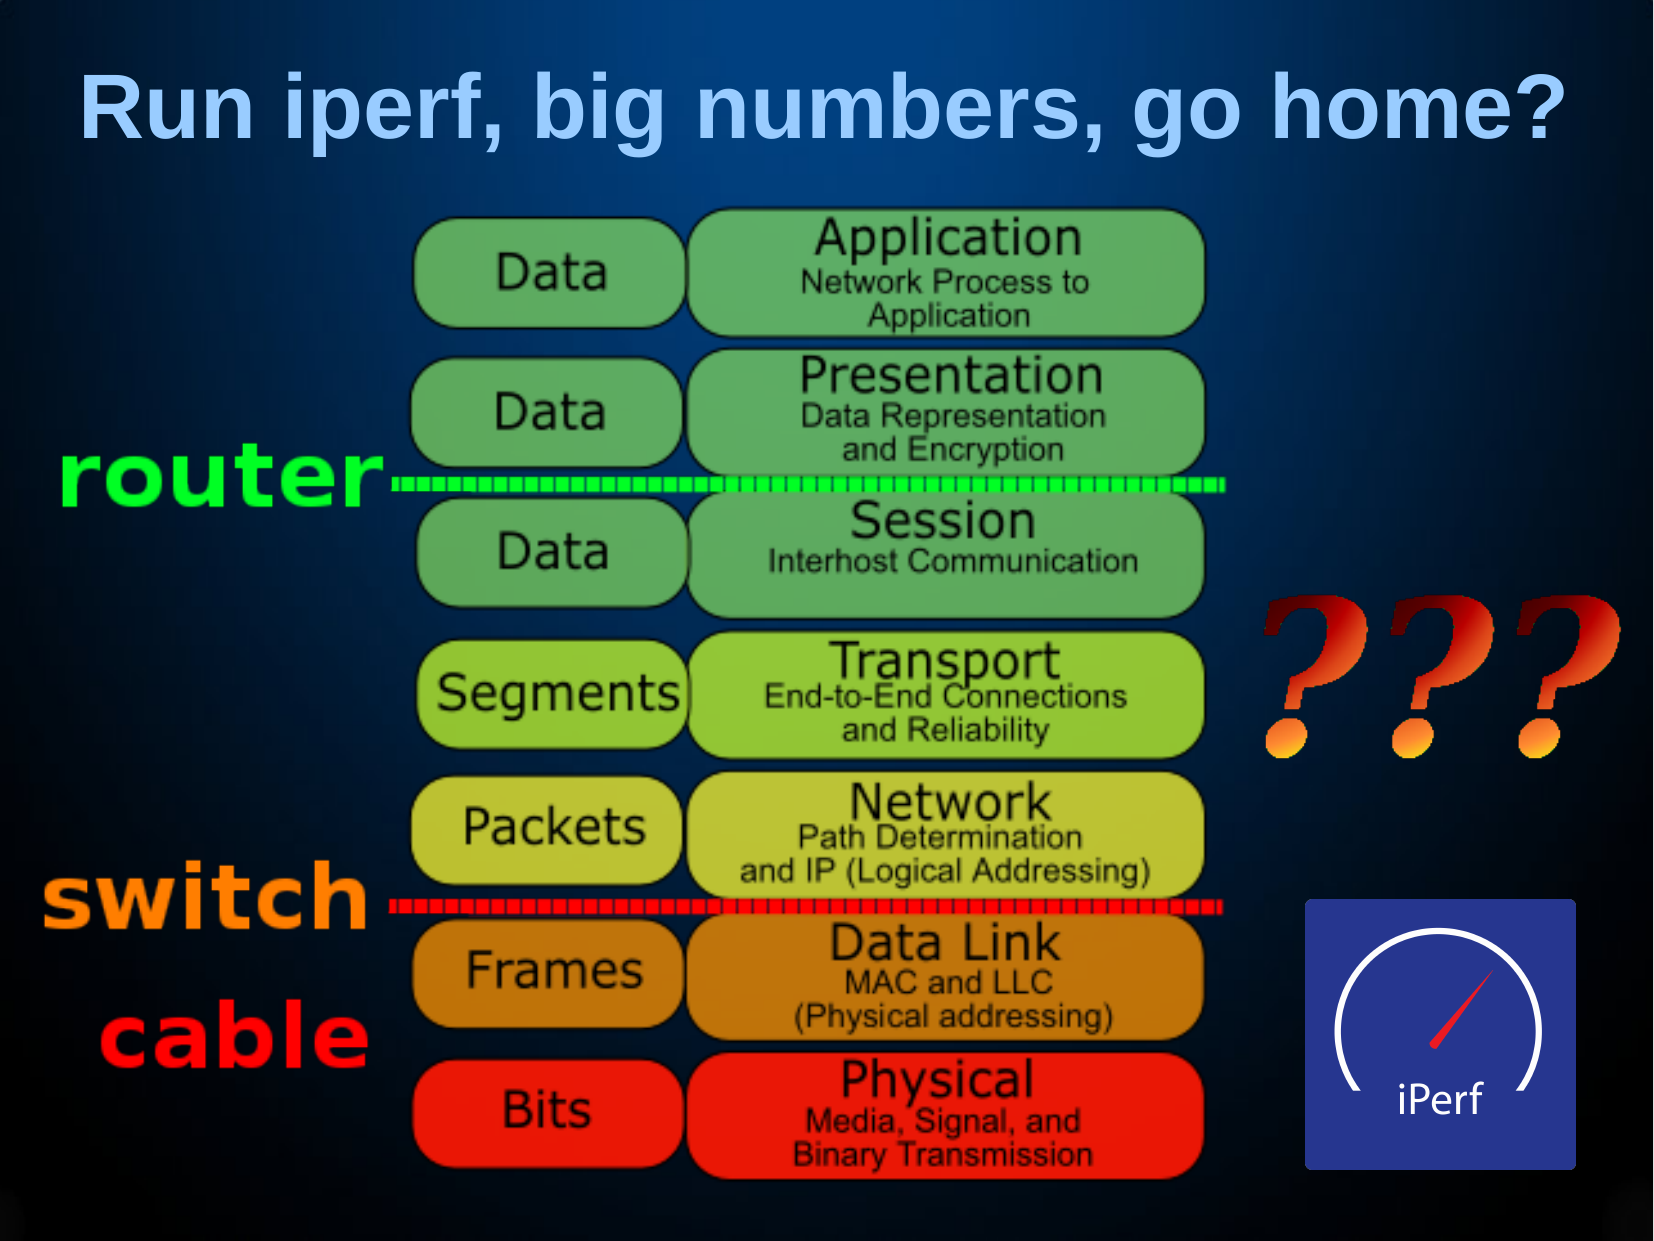

# Run iperf, big numbers, go home?